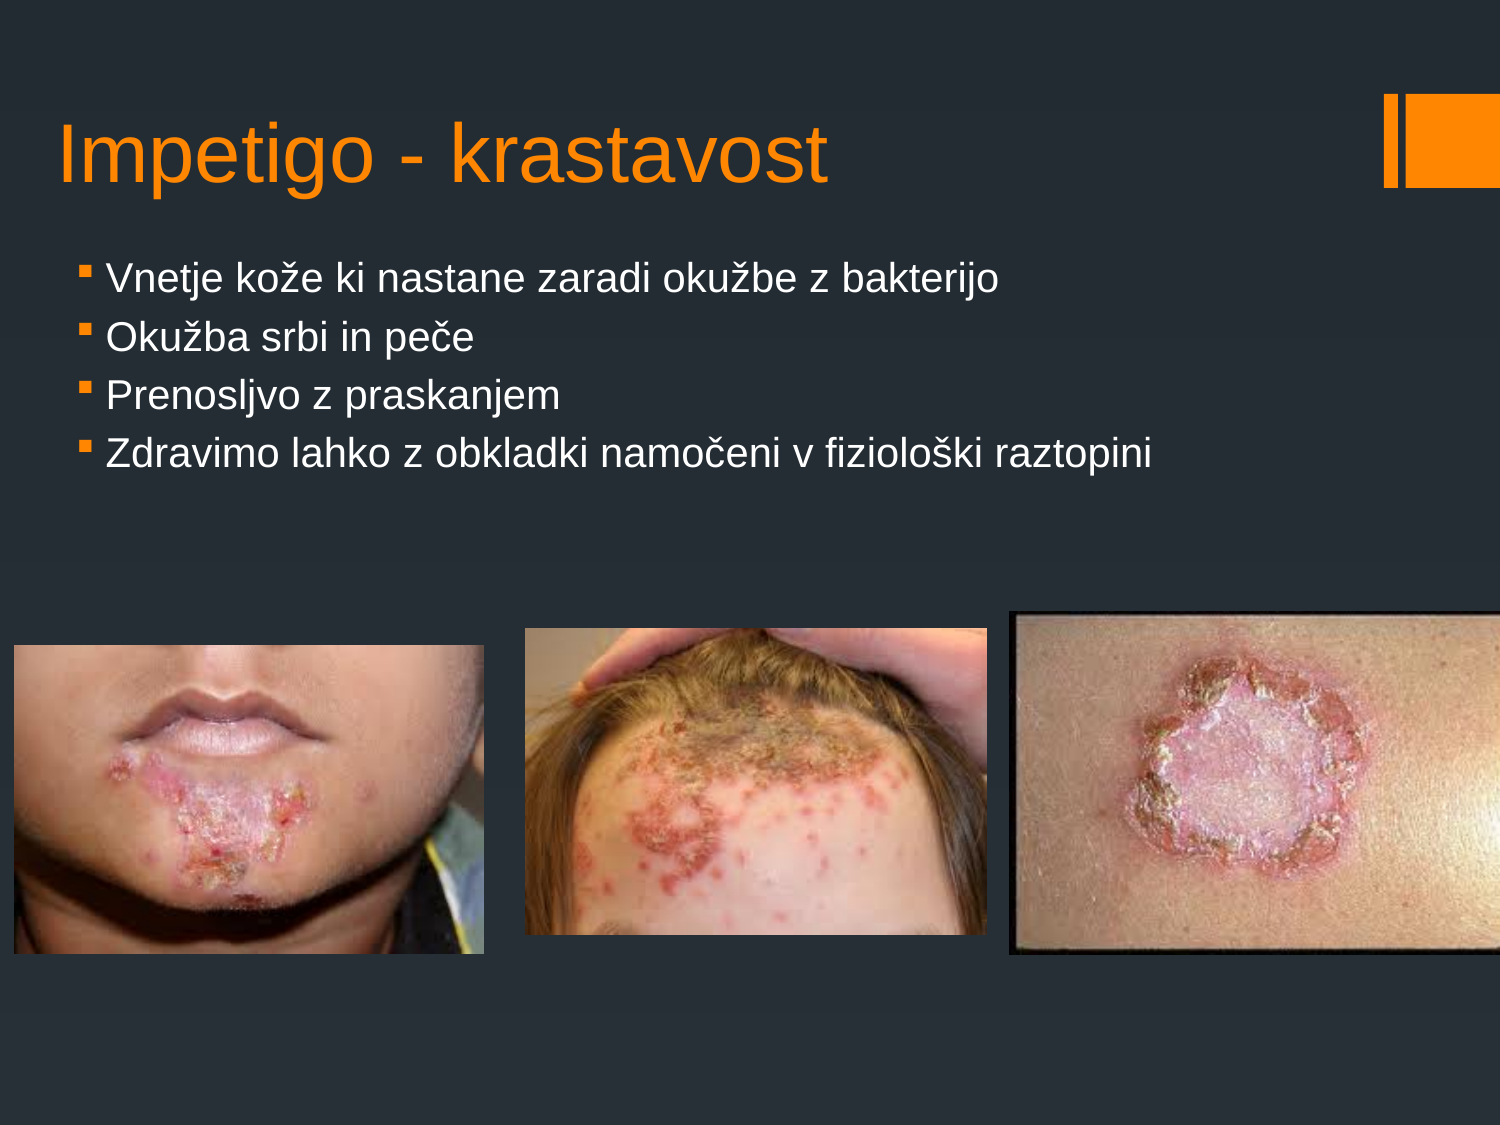

# Impetigo - krastavost
Vnetje kože ki nastane zaradi okužbe z bakterijo
Okužba srbi in peče
Prenosljvo z praskanjem
Zdravimo lahko z obkladki namočeni v fiziološki raztopini